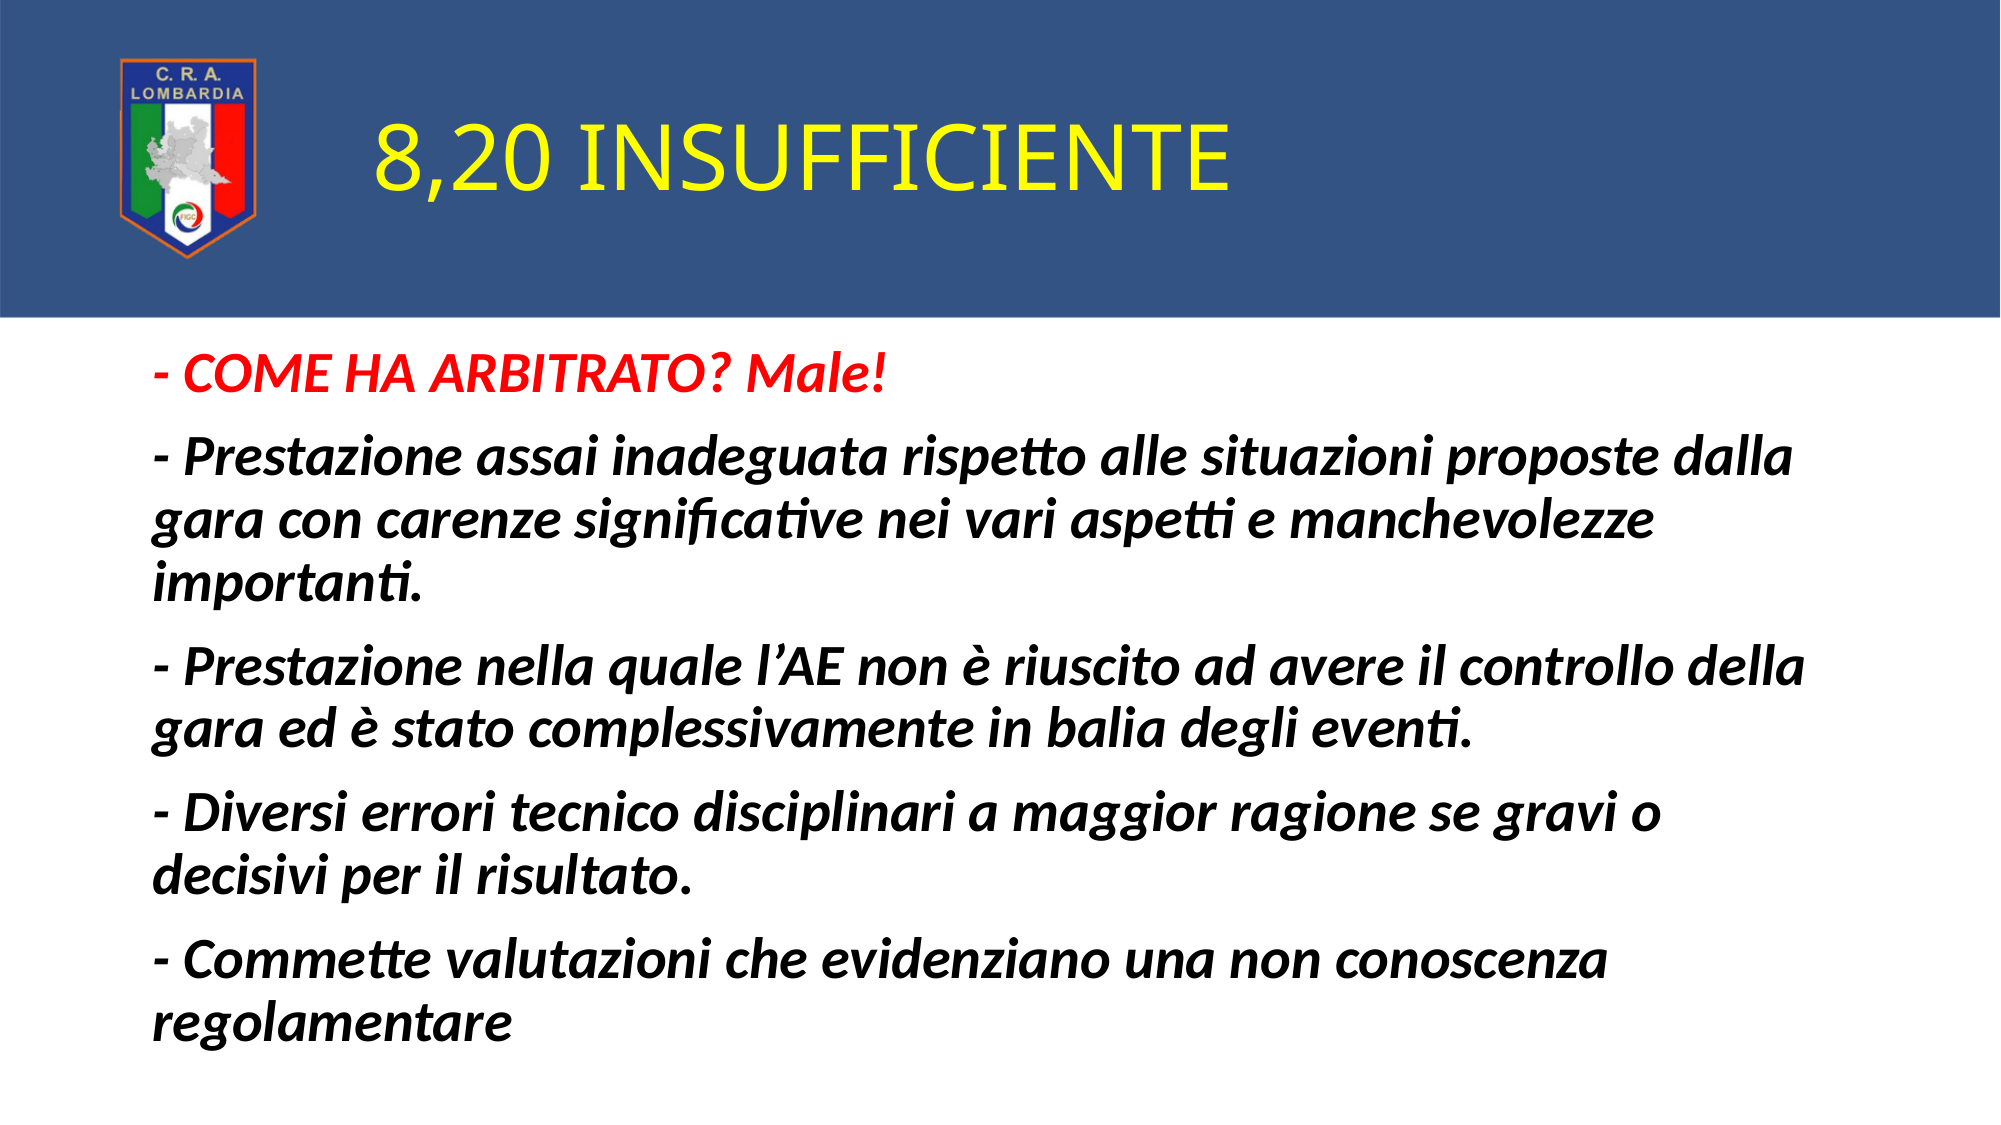

8,20 INSUFFICIENTE
# - COME HA ARBITRATO? Male!
- Prestazione assai inadeguata rispetto alle situazioni proposte dalla gara con carenze significative nei vari aspetti e manchevolezze importanti.
- Prestazione nella quale l’AE non è riuscito ad avere il controllo della gara ed è stato complessivamente in balia degli eventi.
- Diversi errori tecnico disciplinari a maggior ragione se gravi o decisivi per il risultato.
- Commette valutazioni che evidenziano una non conoscenza regolamentare